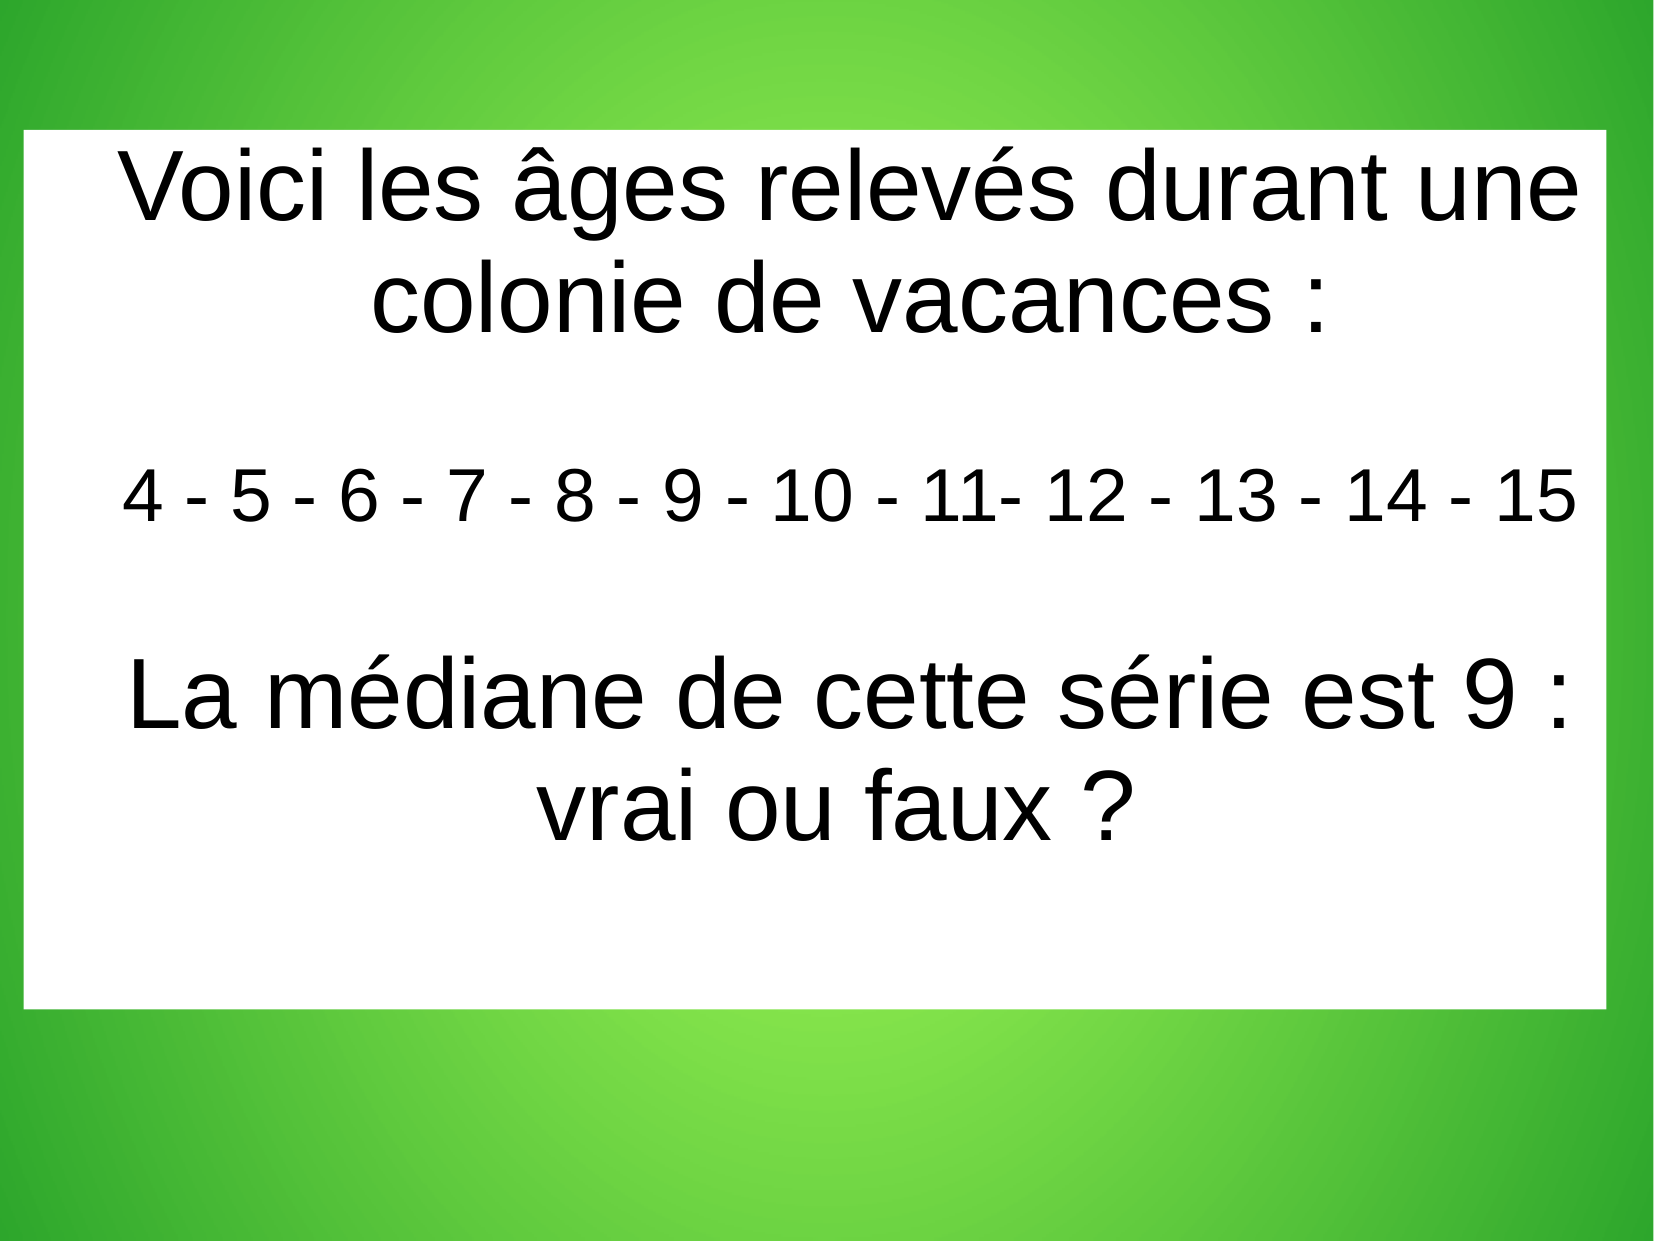

# Voici les âges relevés durant une colonie de vacances :
4 - 5 - 6 - 7 - 8 - 9 - 10 - 11- 12 - 13 - 14 - 15
La médiane de cette série est 9 : vrai ou faux ?